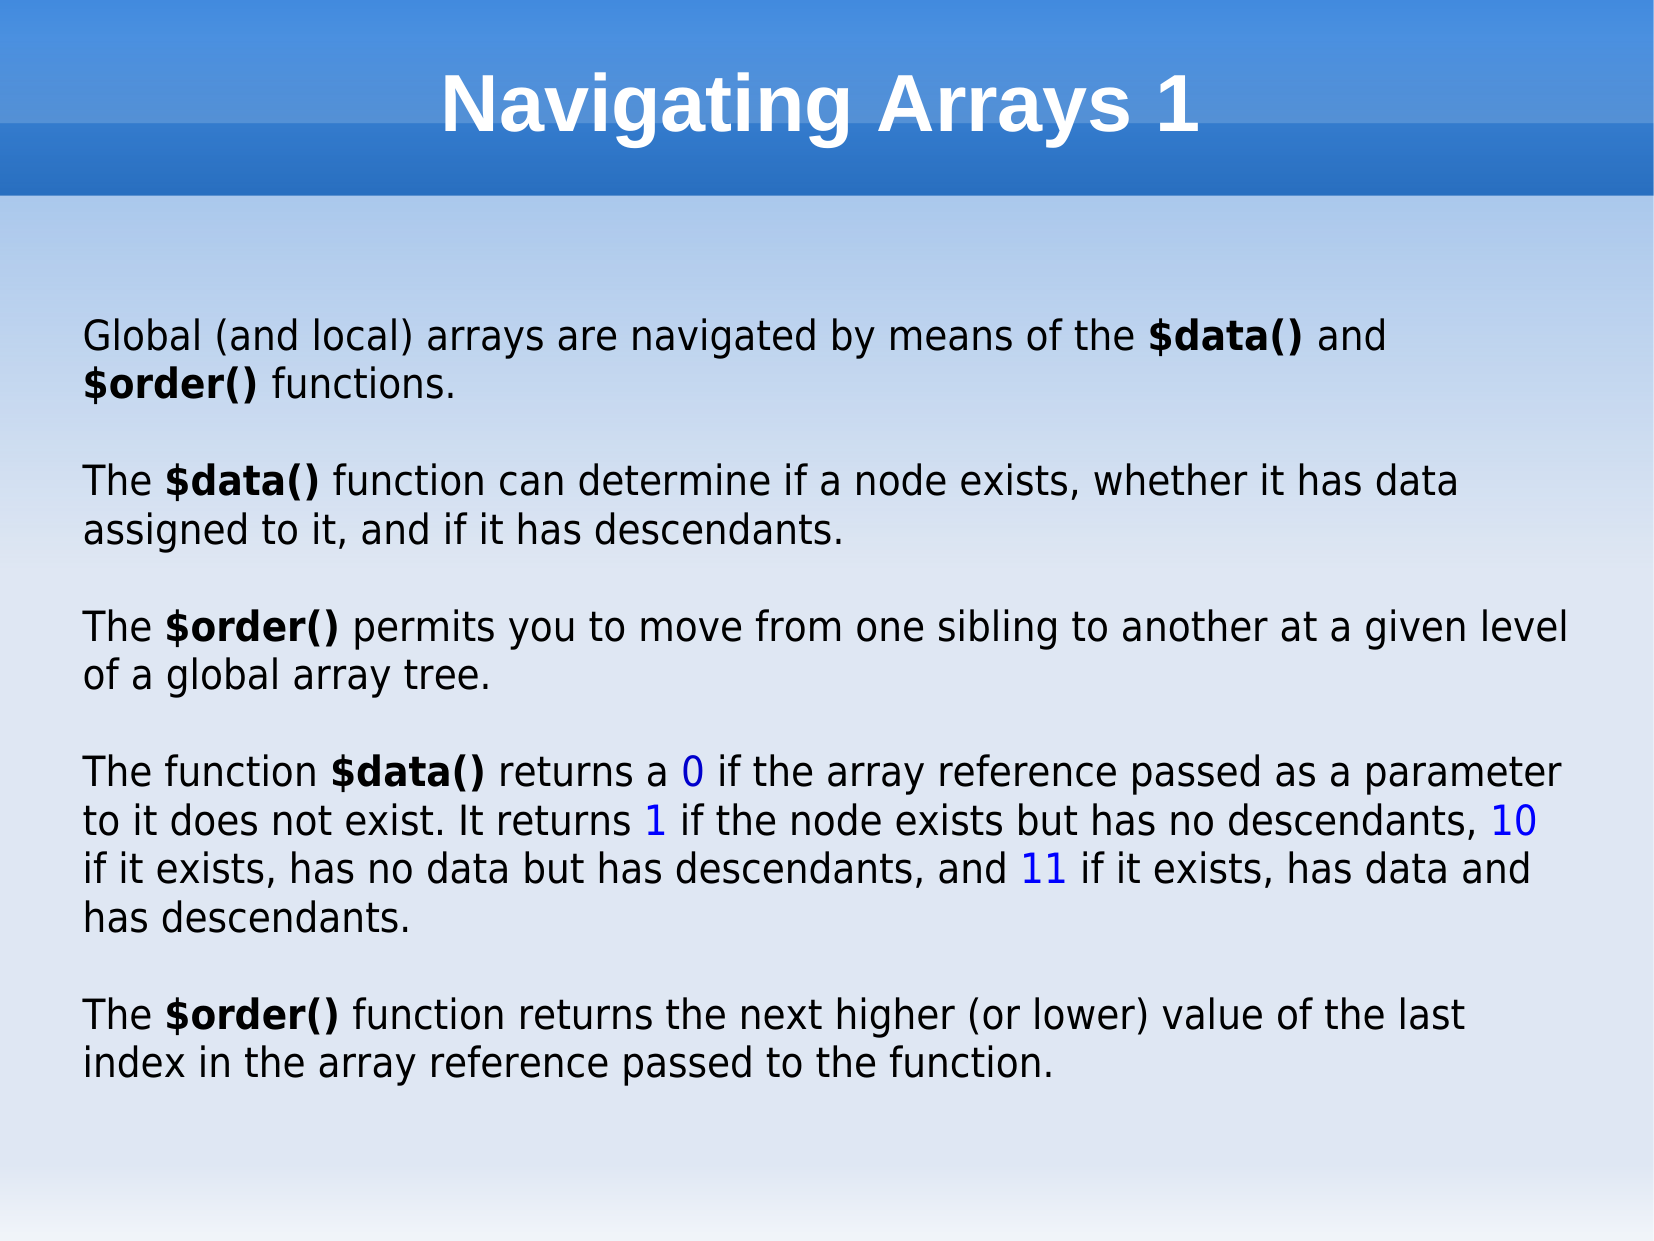

# Navigating Arrays 1
Global (and local) arrays are navigated by means of the $data() and $order() functions.
The $data() function can determine if a node exists, whether it has data assigned to it, and if it has descendants.
The $order() permits you to move from one sibling to another at a given level of a global array tree.
The function $data() returns a 0 if the array reference passed as a parameter to it does not exist. It returns 1 if the node exists but has no descendants, 10 if it exists, has no data but has descendants, and 11 if it exists, has data and has descendants.
The $order() function returns the next higher (or lower) value of the last index in the array reference passed to the function.